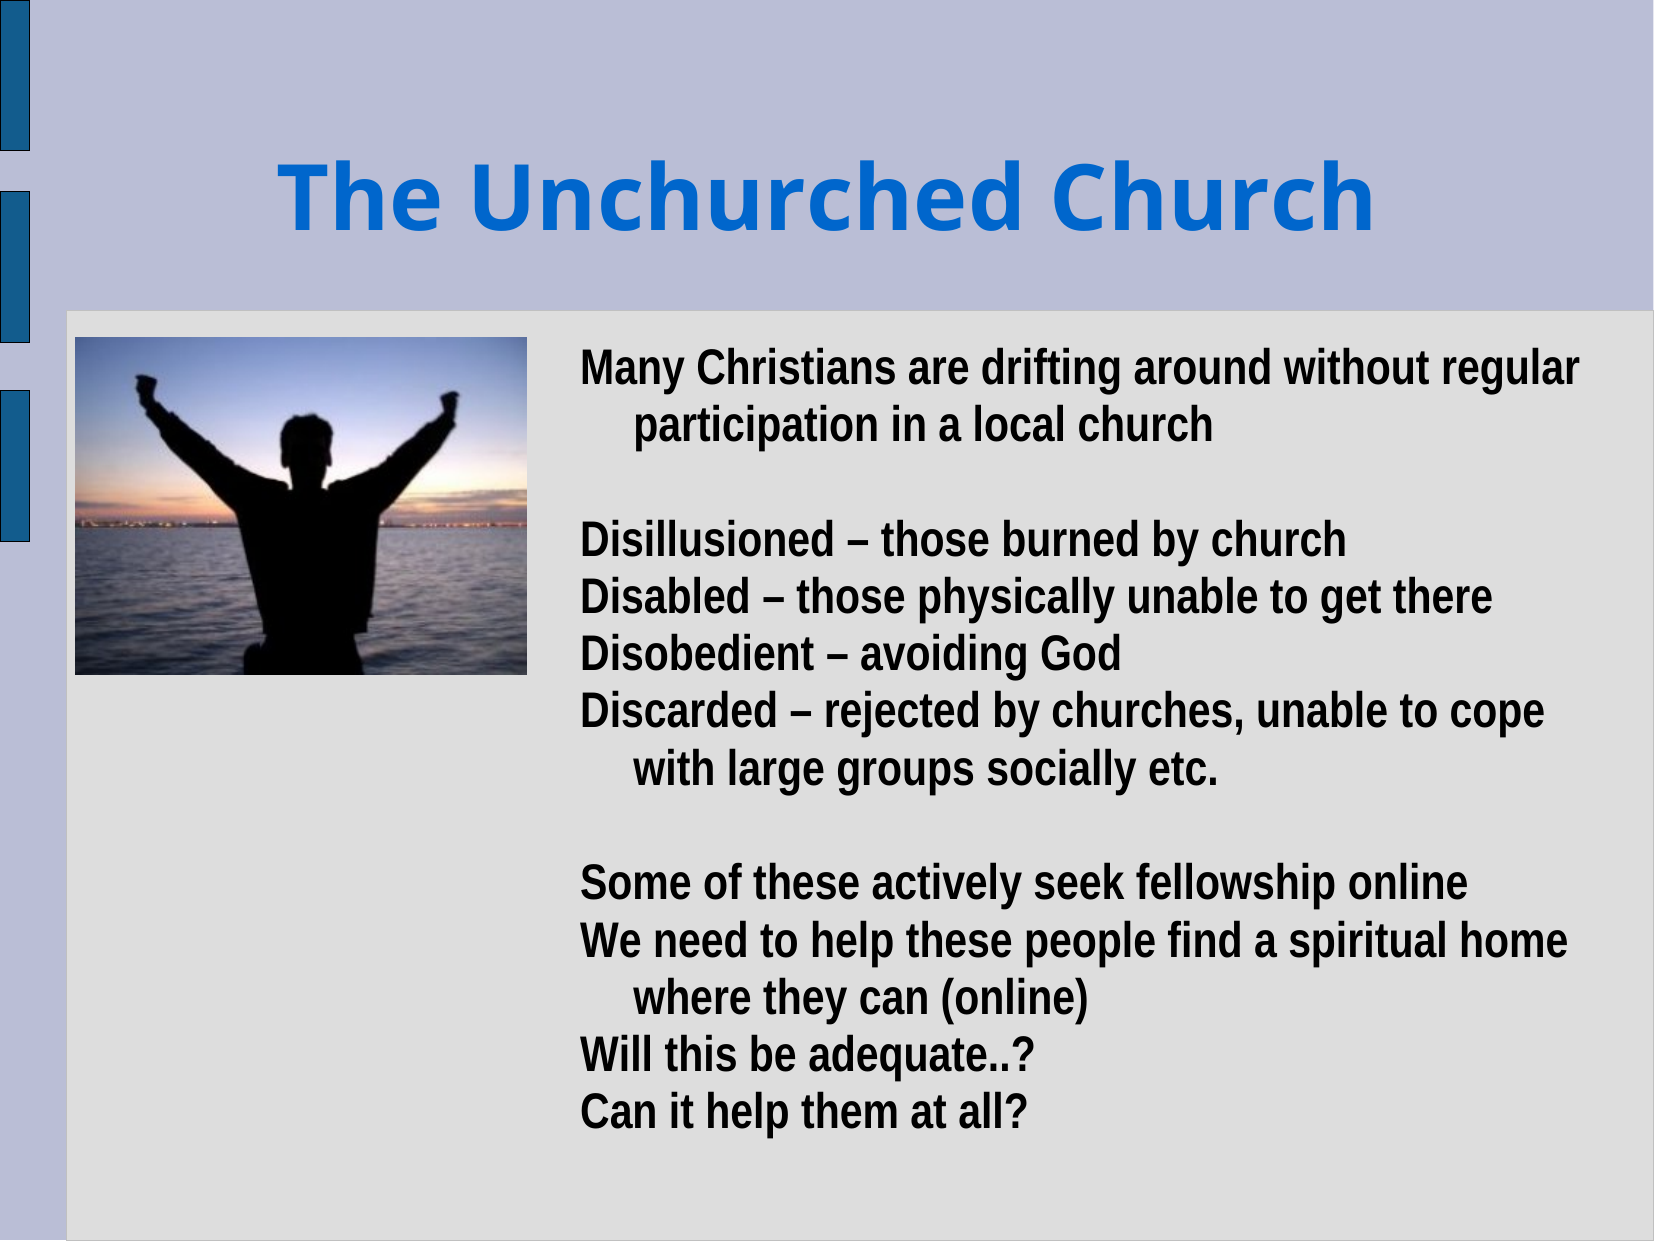

# The Unchurched Church
Many Christians are drifting around without regular participation in a local church
Disillusioned – those burned by church
Disabled – those physically unable to get there
Disobedient – avoiding God
Discarded – rejected by churches, unable to cope with large groups socially etc.
Some of these actively seek fellowship online
We need to help these people find a spiritual home where they can (online)
Will this be adequate..?
Can it help them at all?